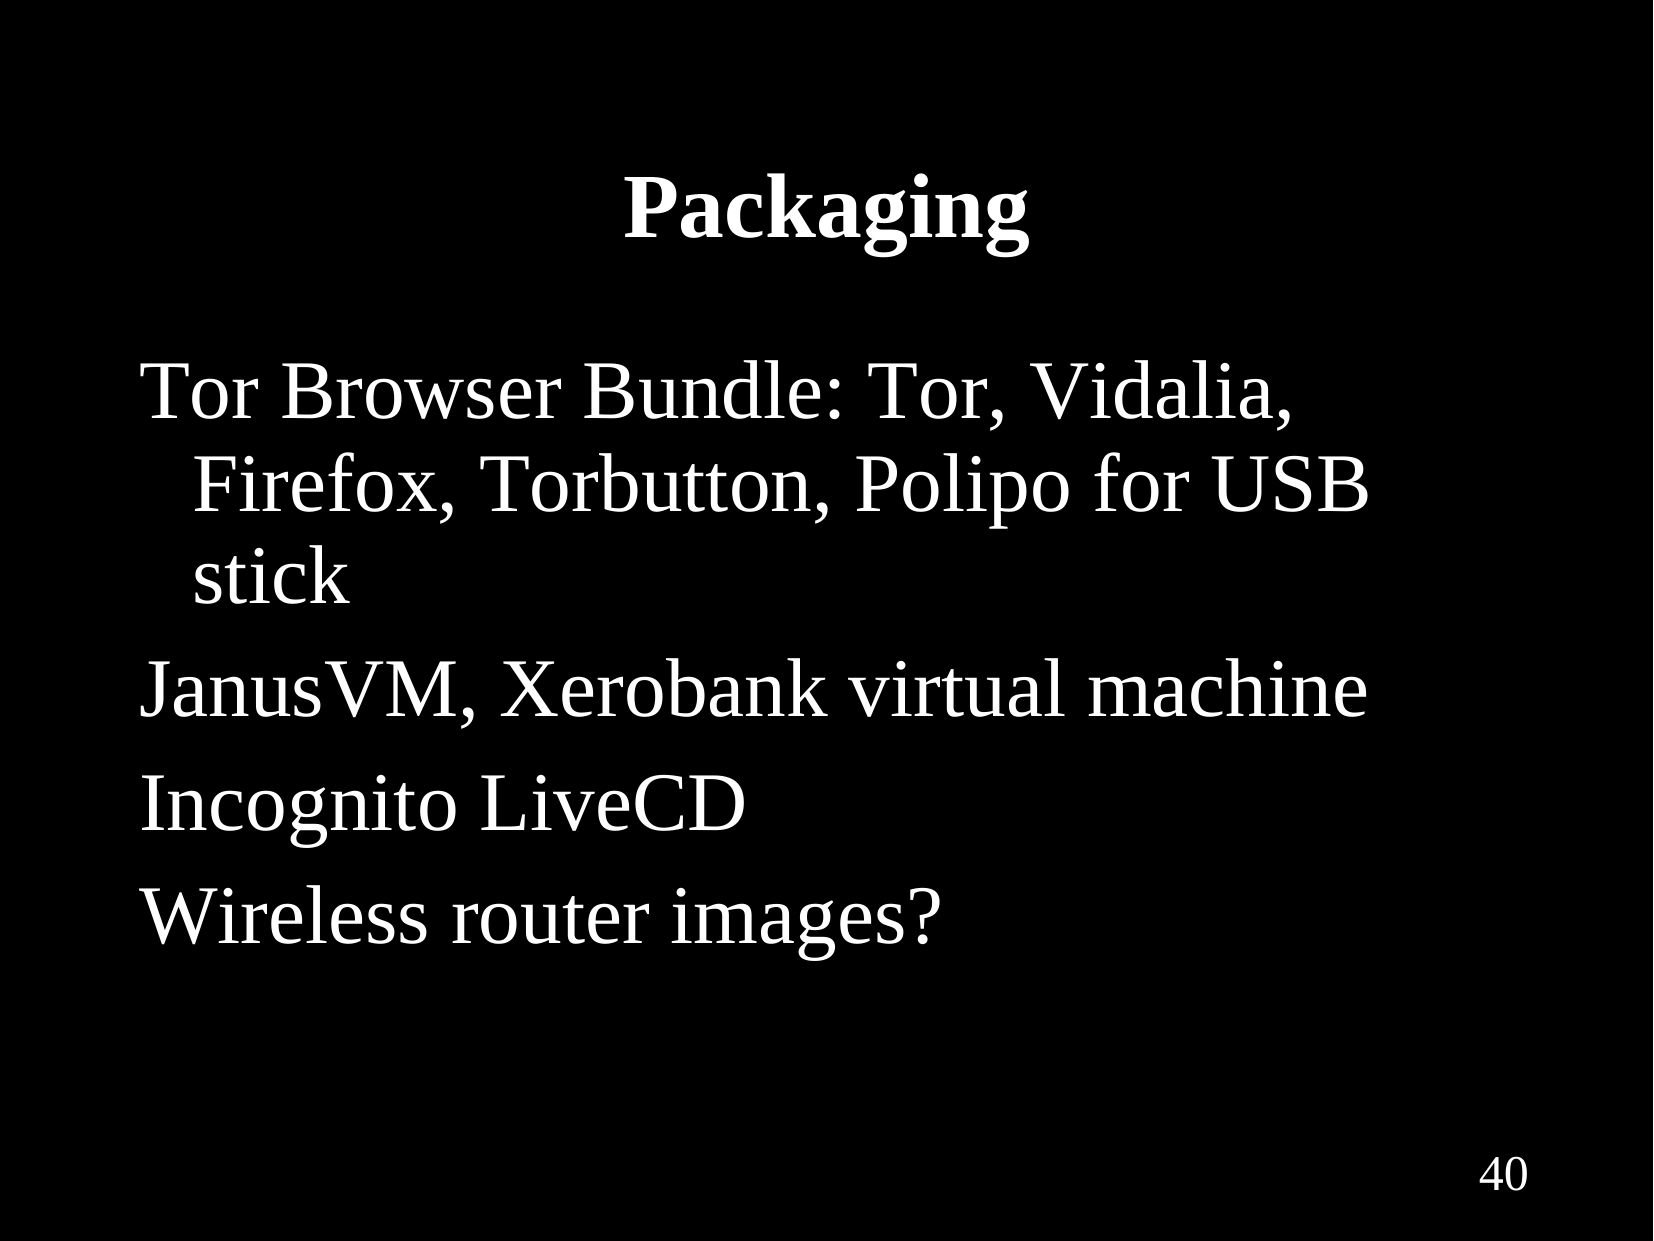

# Packaging
Tor Browser Bundle: Tor, Vidalia, Firefox, Torbutton, Polipo for USB stick
JanusVM, Xerobank virtual machine
Incognito LiveCD
Wireless router images?